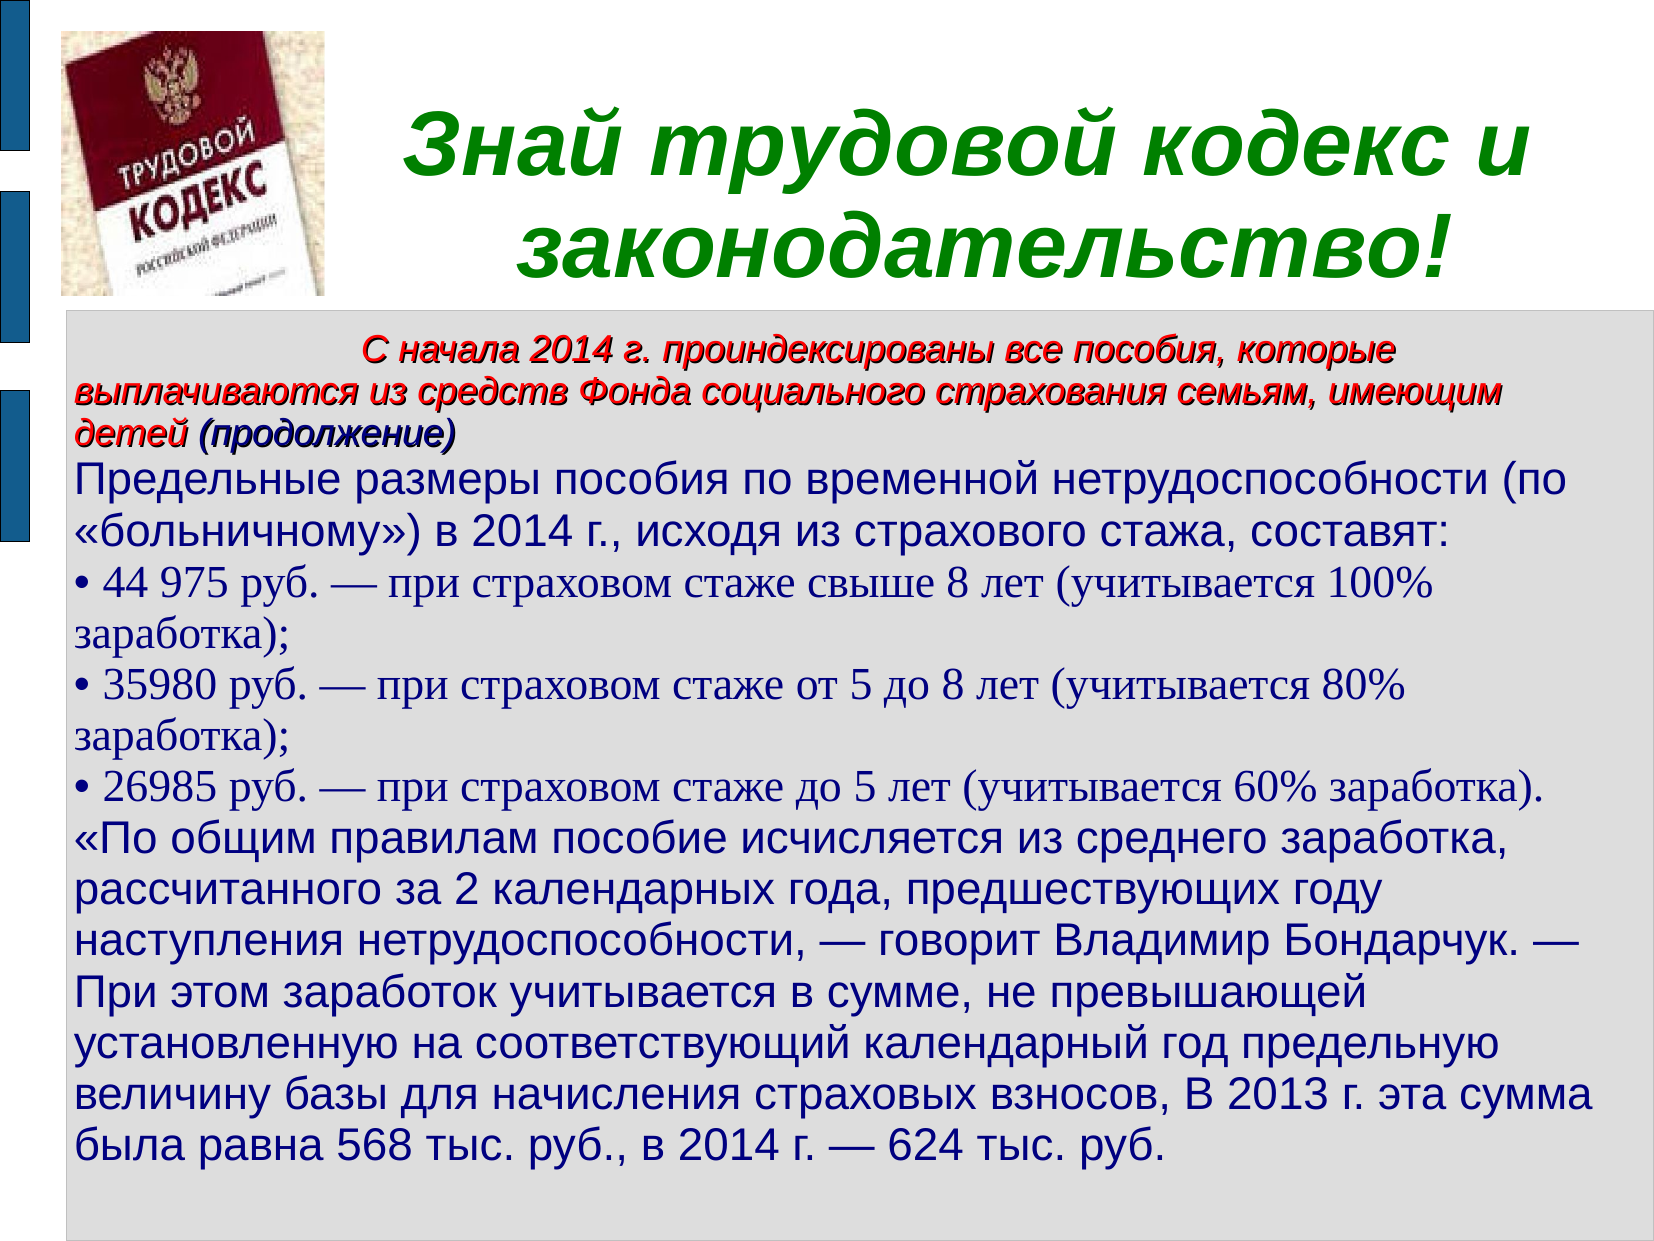

# Знай трудовой кодекс и законодательство!
 С начала 2014 г. проиндексированы все пособия, которые выплачиваются из средств Фонда социального страхования семьям, имеющим детей (продолжение)
Предельные размеры пособия по временной нетрудоспособности (по «больничному») в 2014 г., исходя из страхового стажа, составят:
• 44 975 руб. — при страховом стаже свыше 8 лет (учитывается 100% заработка);
• 35980 руб. — при страховом стаже от 5 до 8 лет (учитывается 80% заработка);
• 26985 руб. — при страховом стаже до 5 лет (учитывается 60% заработка).
«По общим правилам пособие исчисляется из среднего заработка, рассчитанного за 2 календарных года, предшествующих году наступления нетрудоспособности, — говорит Владимир Бондарчук. — При этом заработок учитывается в сумме, не превышающей установленную на соответствующий календарный год предельную величину базы для начисления страховых взносов, В 2013 г. эта сумма была равна 568 тыс. руб., в 2014 г. — 624 тыс. руб.